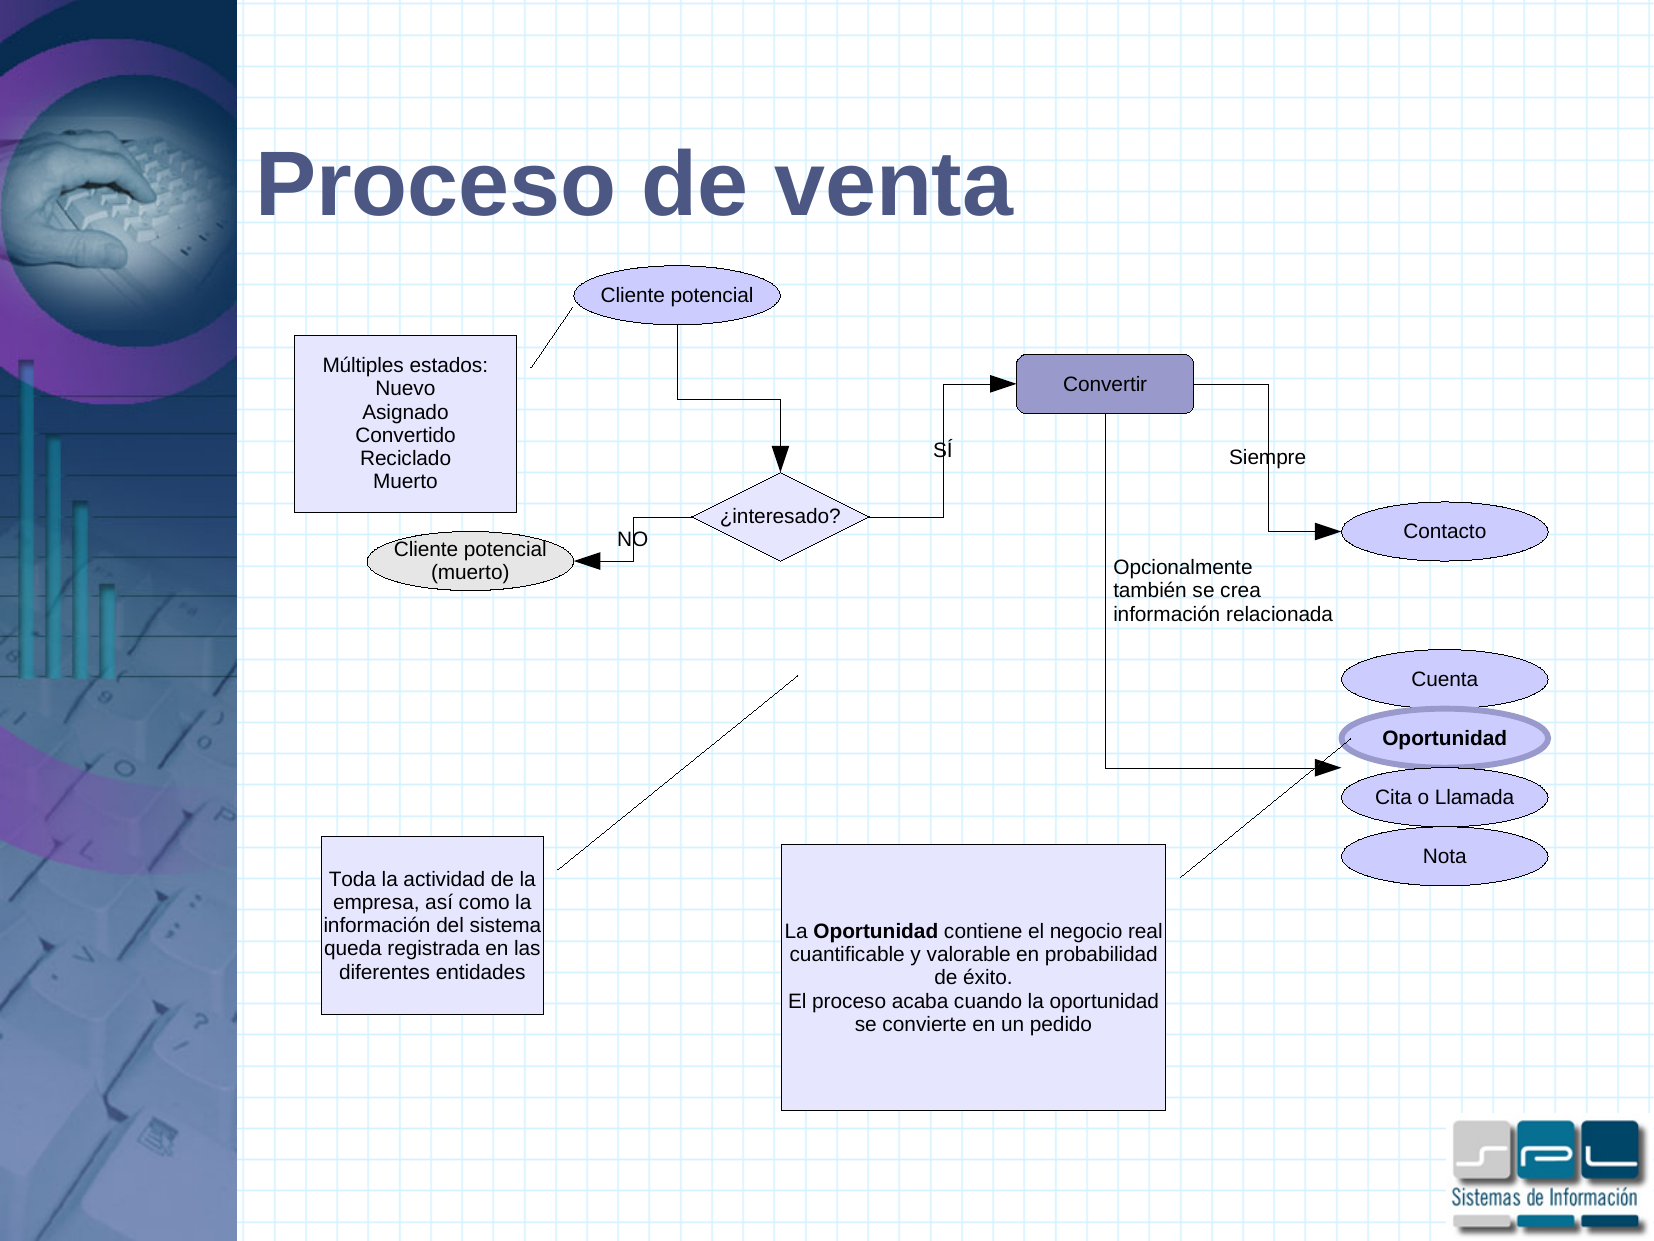

# Proceso de venta
Cliente potencial
Múltiples estados:
Nuevo
Asignado
Convertido
Reciclado
Muerto
Convertir
¿interesado?
Contacto
Cliente potencial
(muerto)
Cuenta
Oportunidad
Cita o Llamada
Nota
Toda la actividad de la empresa, así como la información del sistema queda registrada en las diferentes entidades
La Oportunidad contiene el negocio real cuantificable y valorable en probabilidad de éxito.
El proceso acaba cuando la oportunidad se convierte en un pedido